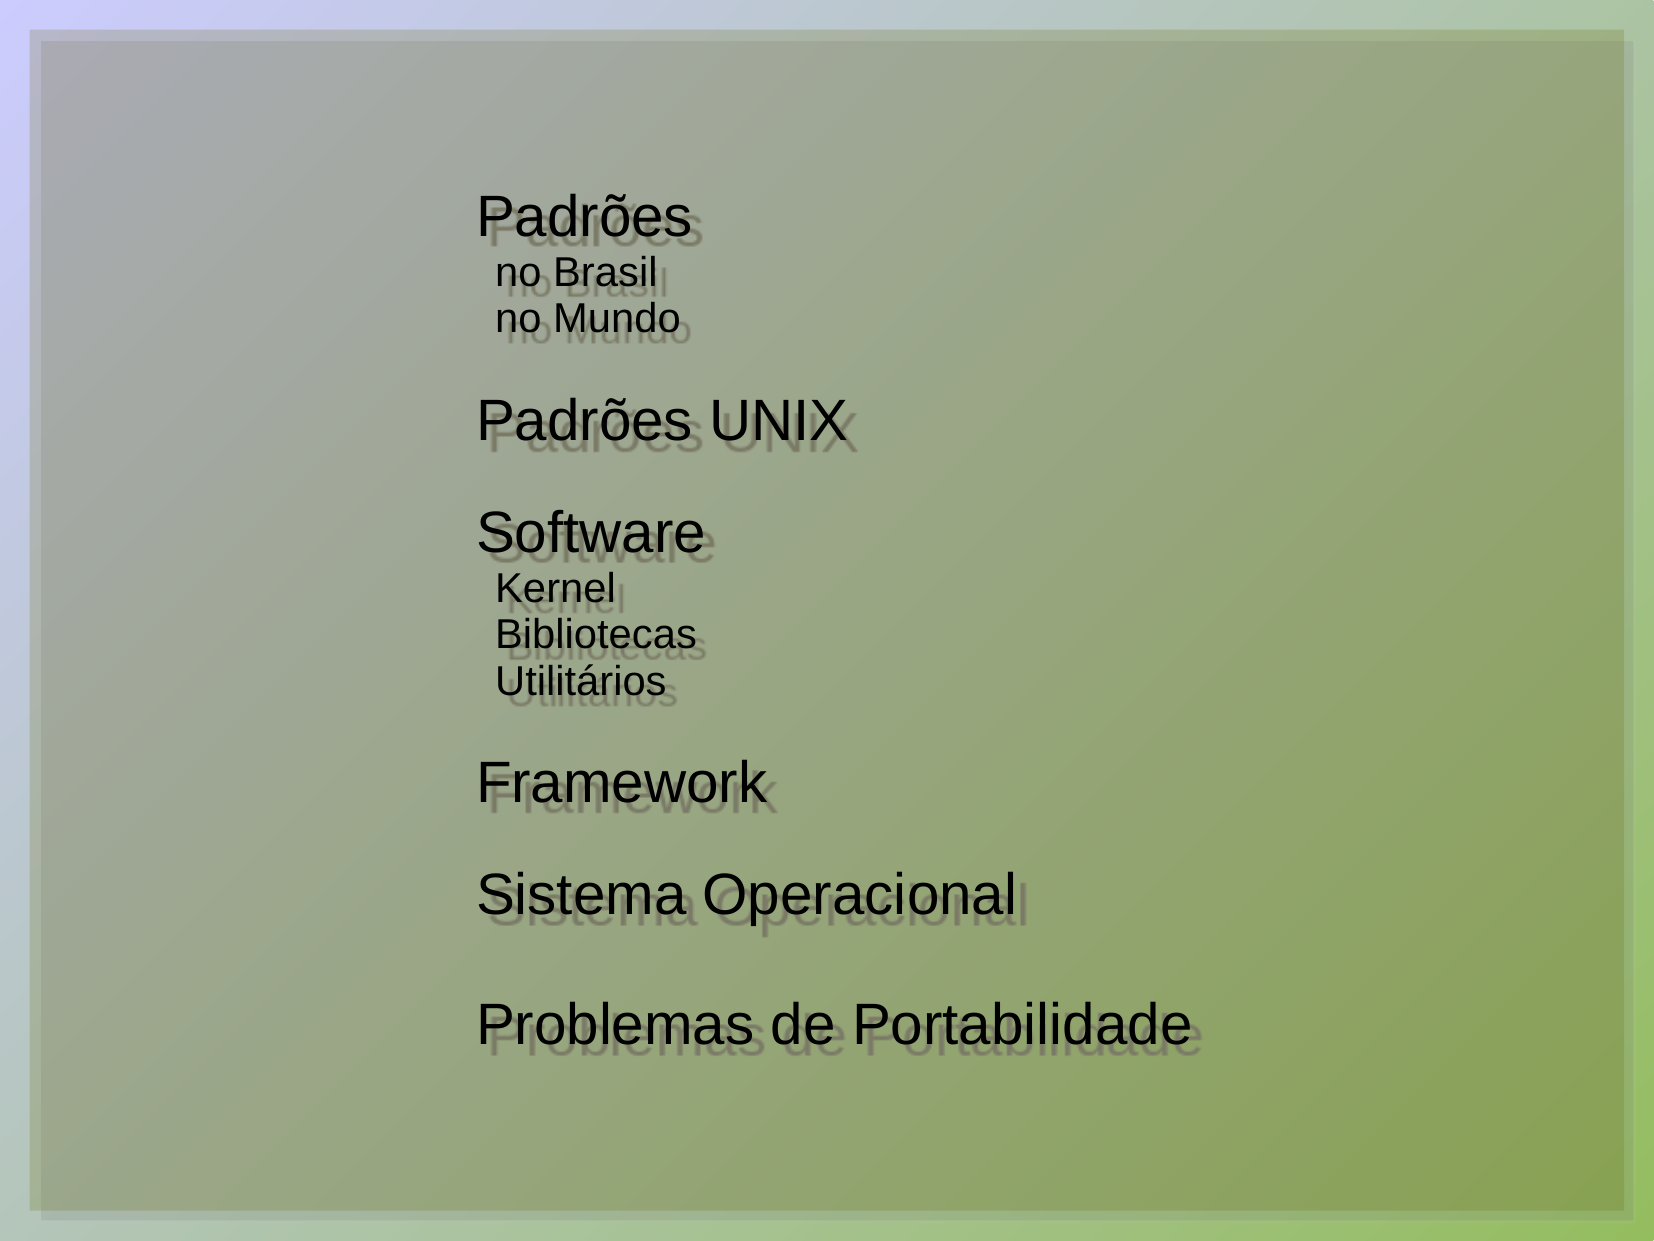

Padrões
no Brasil
no Mundo
 Padrões UNIX
 Software
Kernel
Bibliotecas
Utilitários
 Framework
 Sistema Operacional
 Problemas de Portabilidade